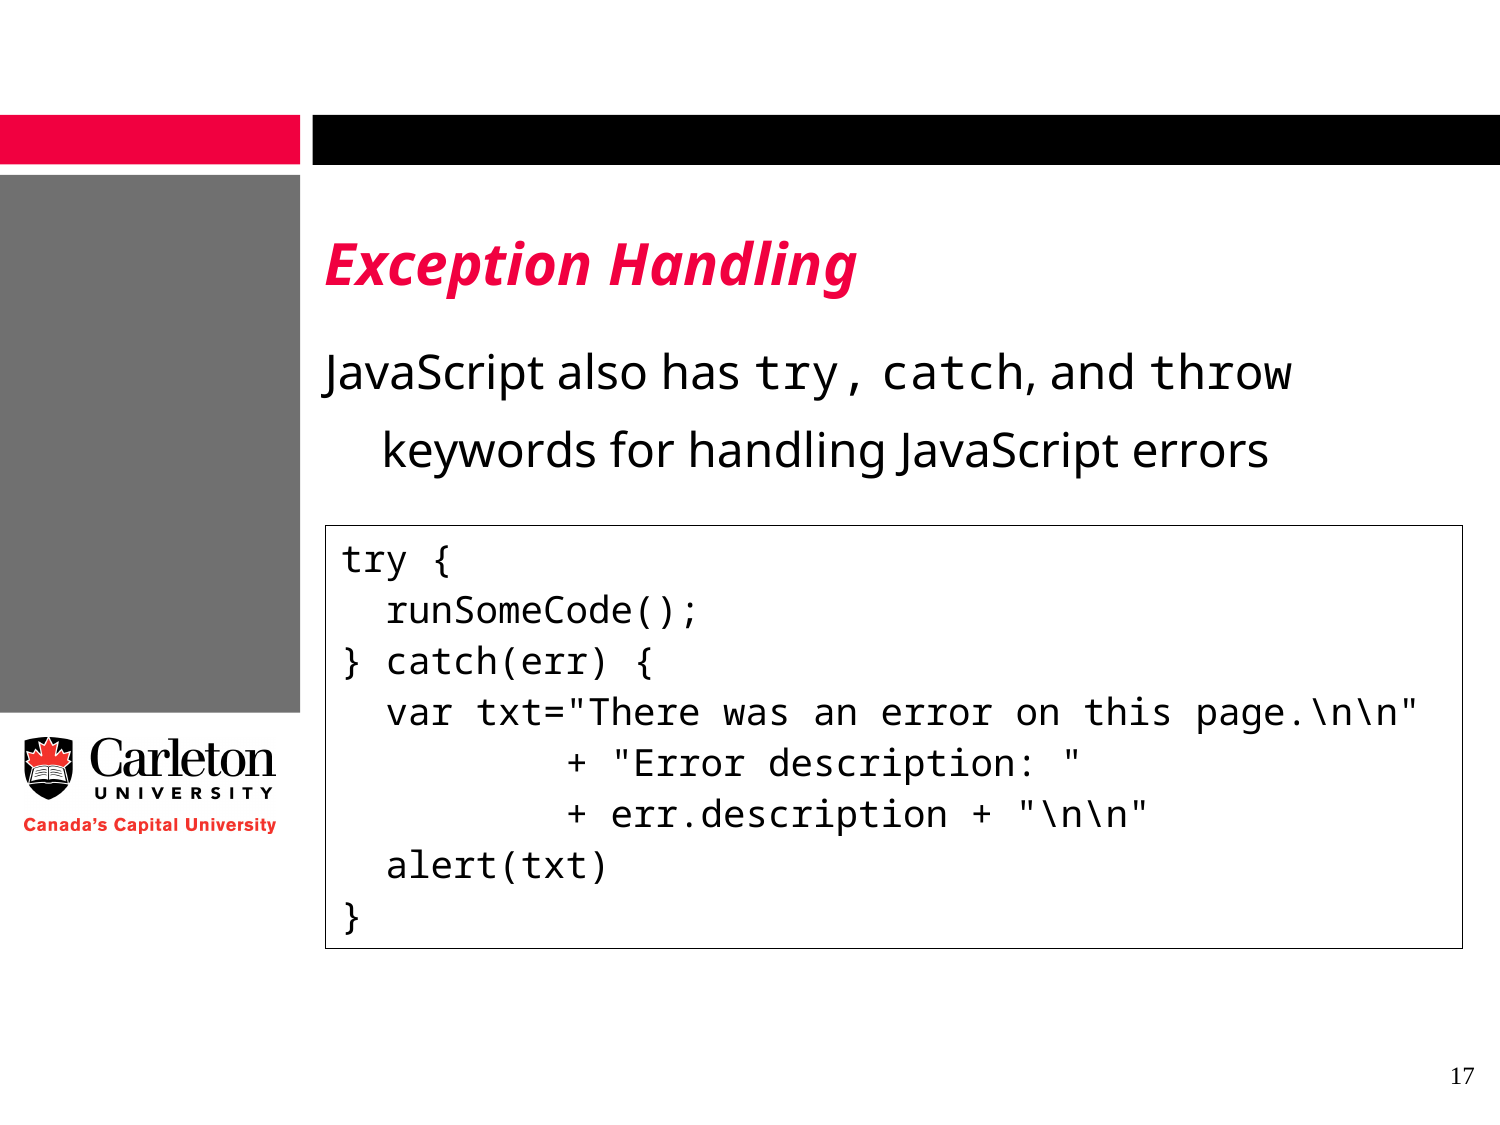

# Exception Handling
JavaScript also has try, catch, and throw keywords for handling JavaScript errors
try {
 runSomeCode();
} catch(err) {
 var txt="There was an error on this page.\n\n"
 + "Error description: "
 + err.description + "\n\n"
 alert(txt)
}
17